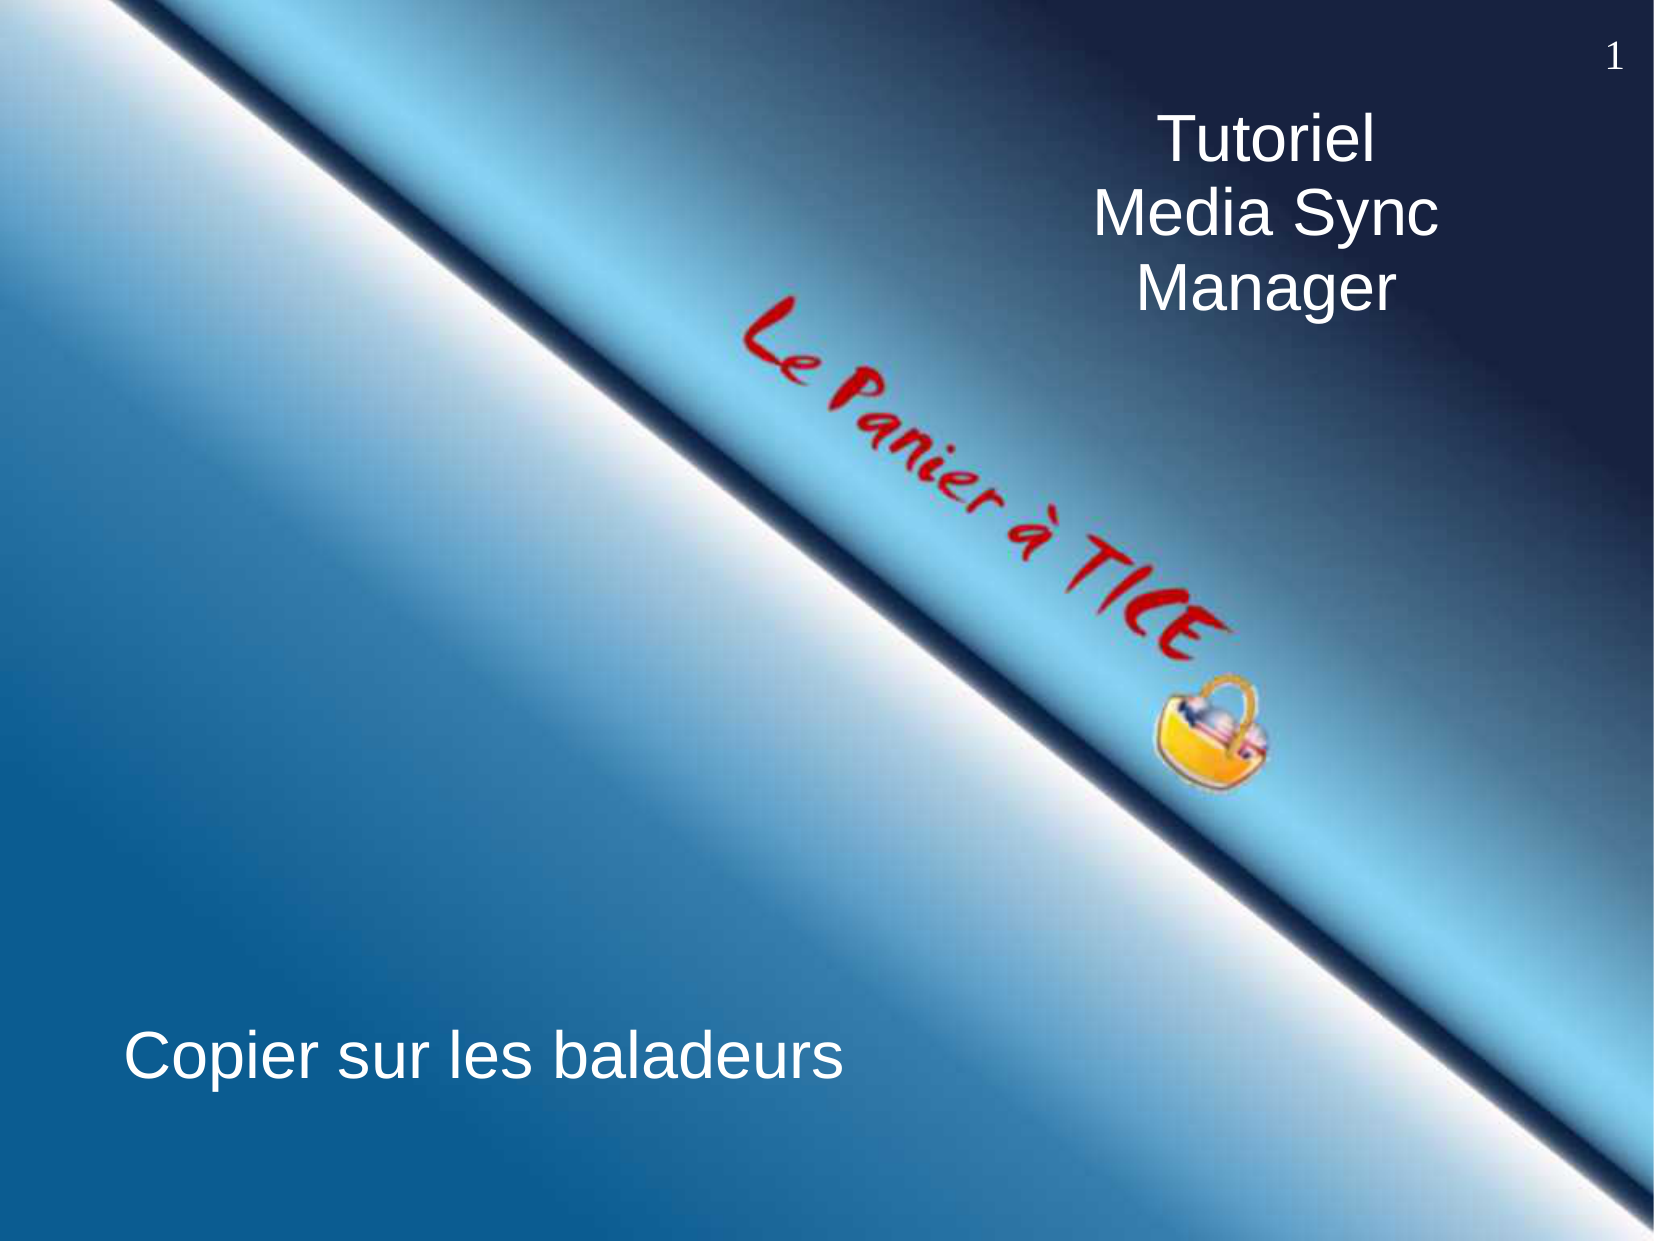

1
Tutoriel
Media Sync Manager
# Copier sur les baladeurs